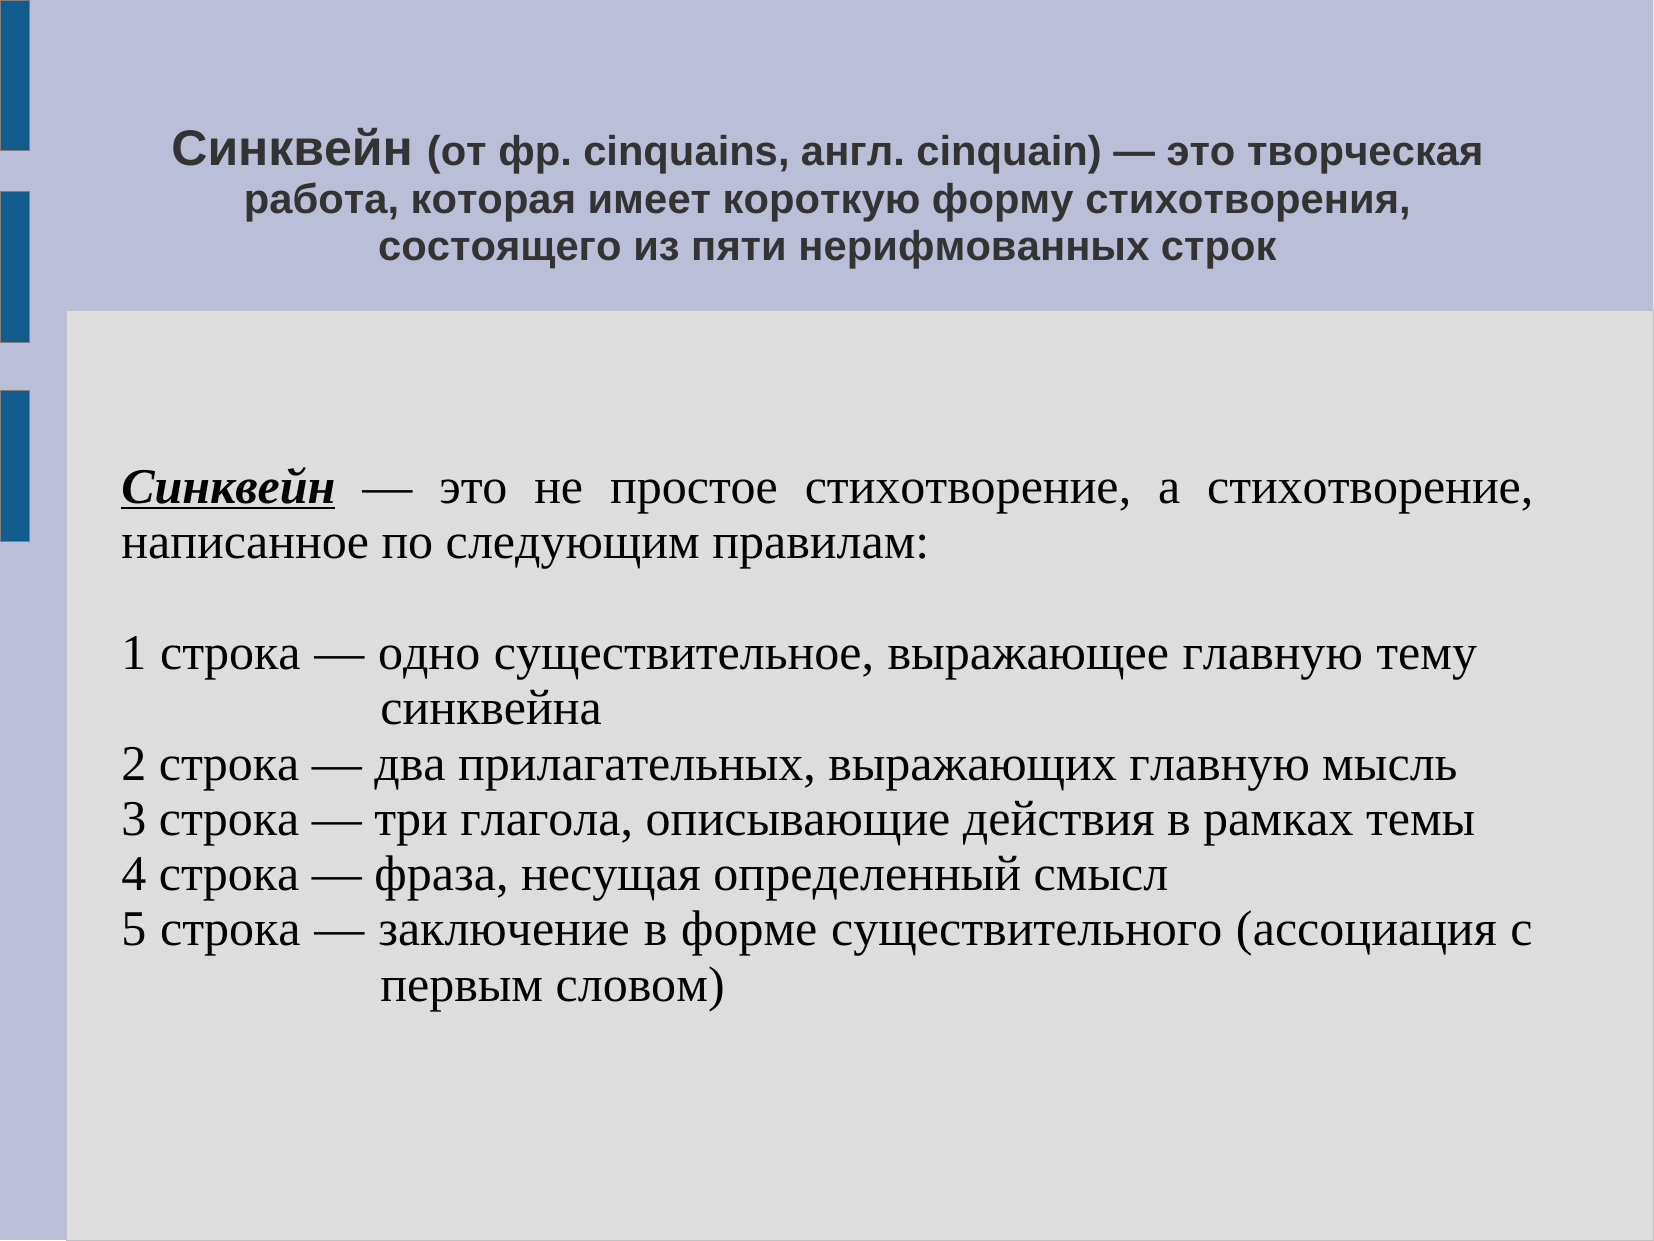

# Синквейн (от фр. cinquains, англ. cinquain) — это творческая работа, которая имеет короткую форму стихотворения, состоящего из пяти нерифмованных строк
Синквейн — это не простое стихотворение, а стихотворение, написанное по следующим правилам:
1 строка — одно существительное, выражающее главную тему 				 синквейна
2 строка — два прилагательных, выражающих главную мысль
3 строка — три глагола, описывающие действия в рамках темы
4 строка — фраза, несущая определенный смысл
5 строка — заключение в форме существительного (ассоциация с 			 первым словом)